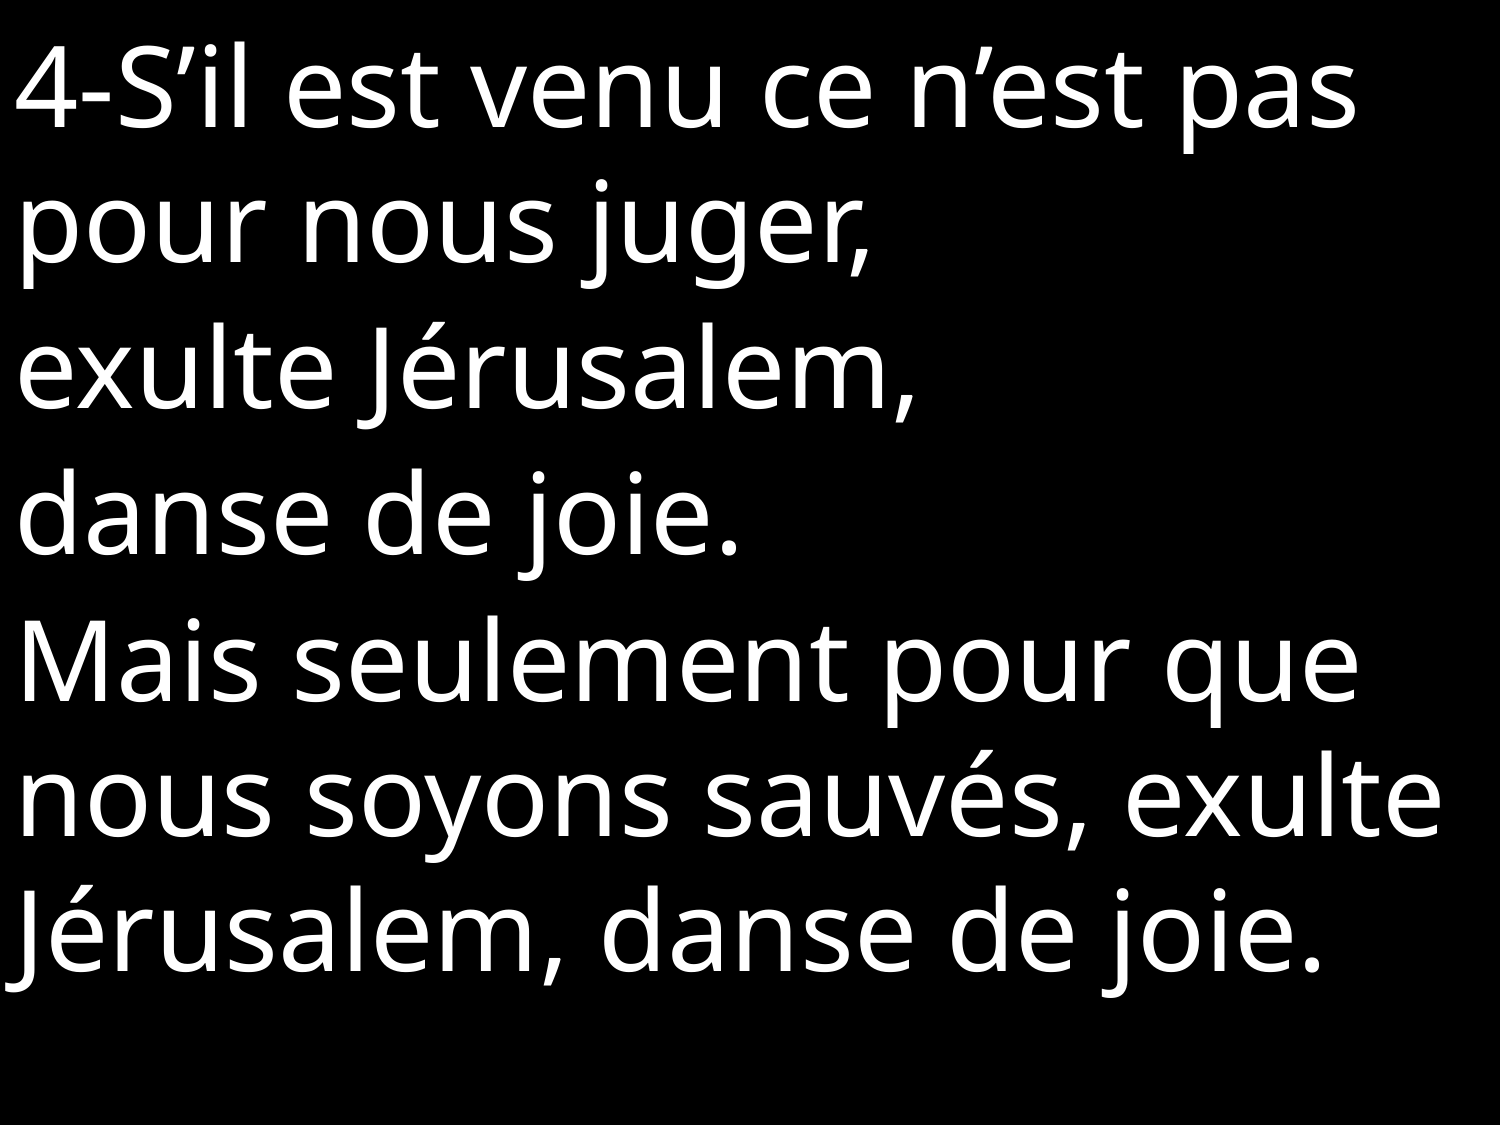

4-S’il est venu ce n’est pas pour nous juger,
exulte Jérusalem,
danse de joie.
Mais seulement pour que nous soyons sauvés, exulte Jérusalem, danse de joie.
#